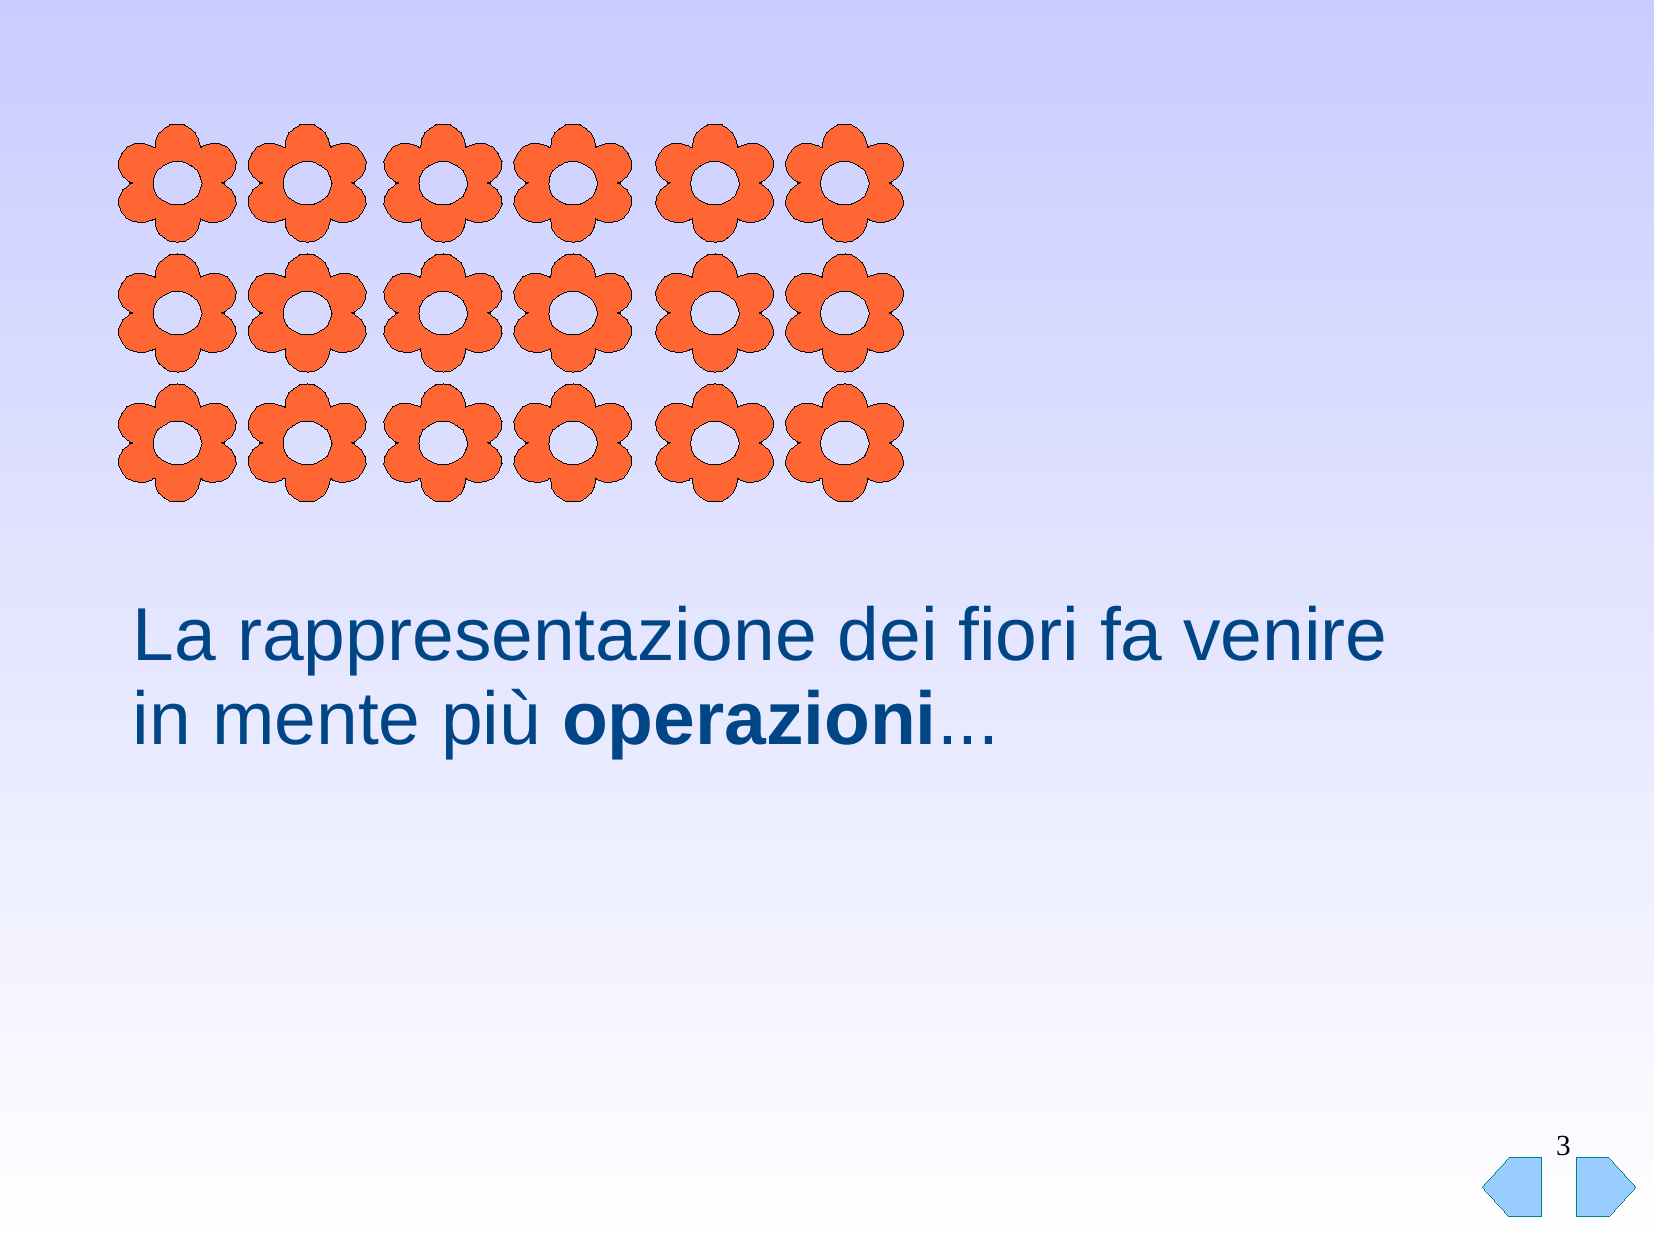

La rappresentazione dei fiori fa venire in mente più operazioni...
3